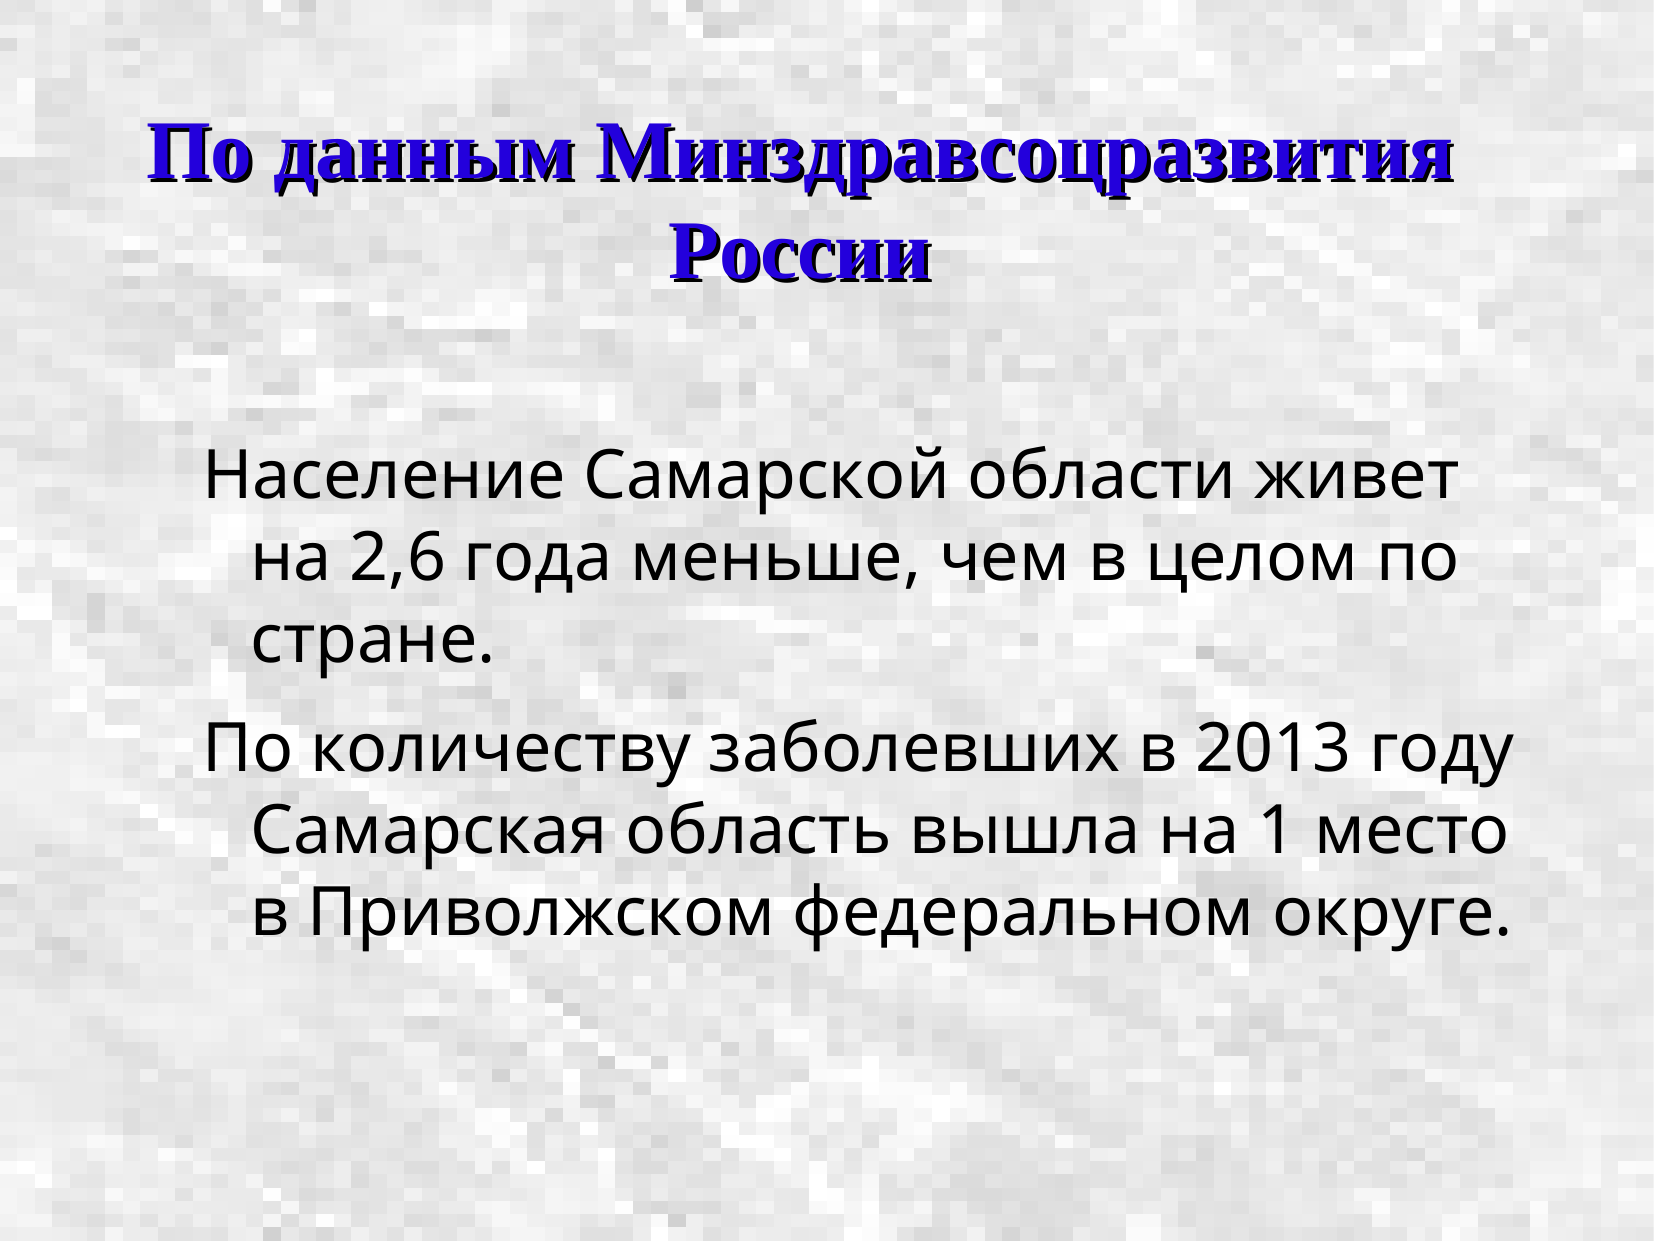

# По данным Минздравсоцразвития России
Население Самарской области живет на 2,6 года меньше, чем в целом по стране.
По количеству заболевших в 2013 году Самарская область вышла на 1 место в Приволжском федеральном округе.